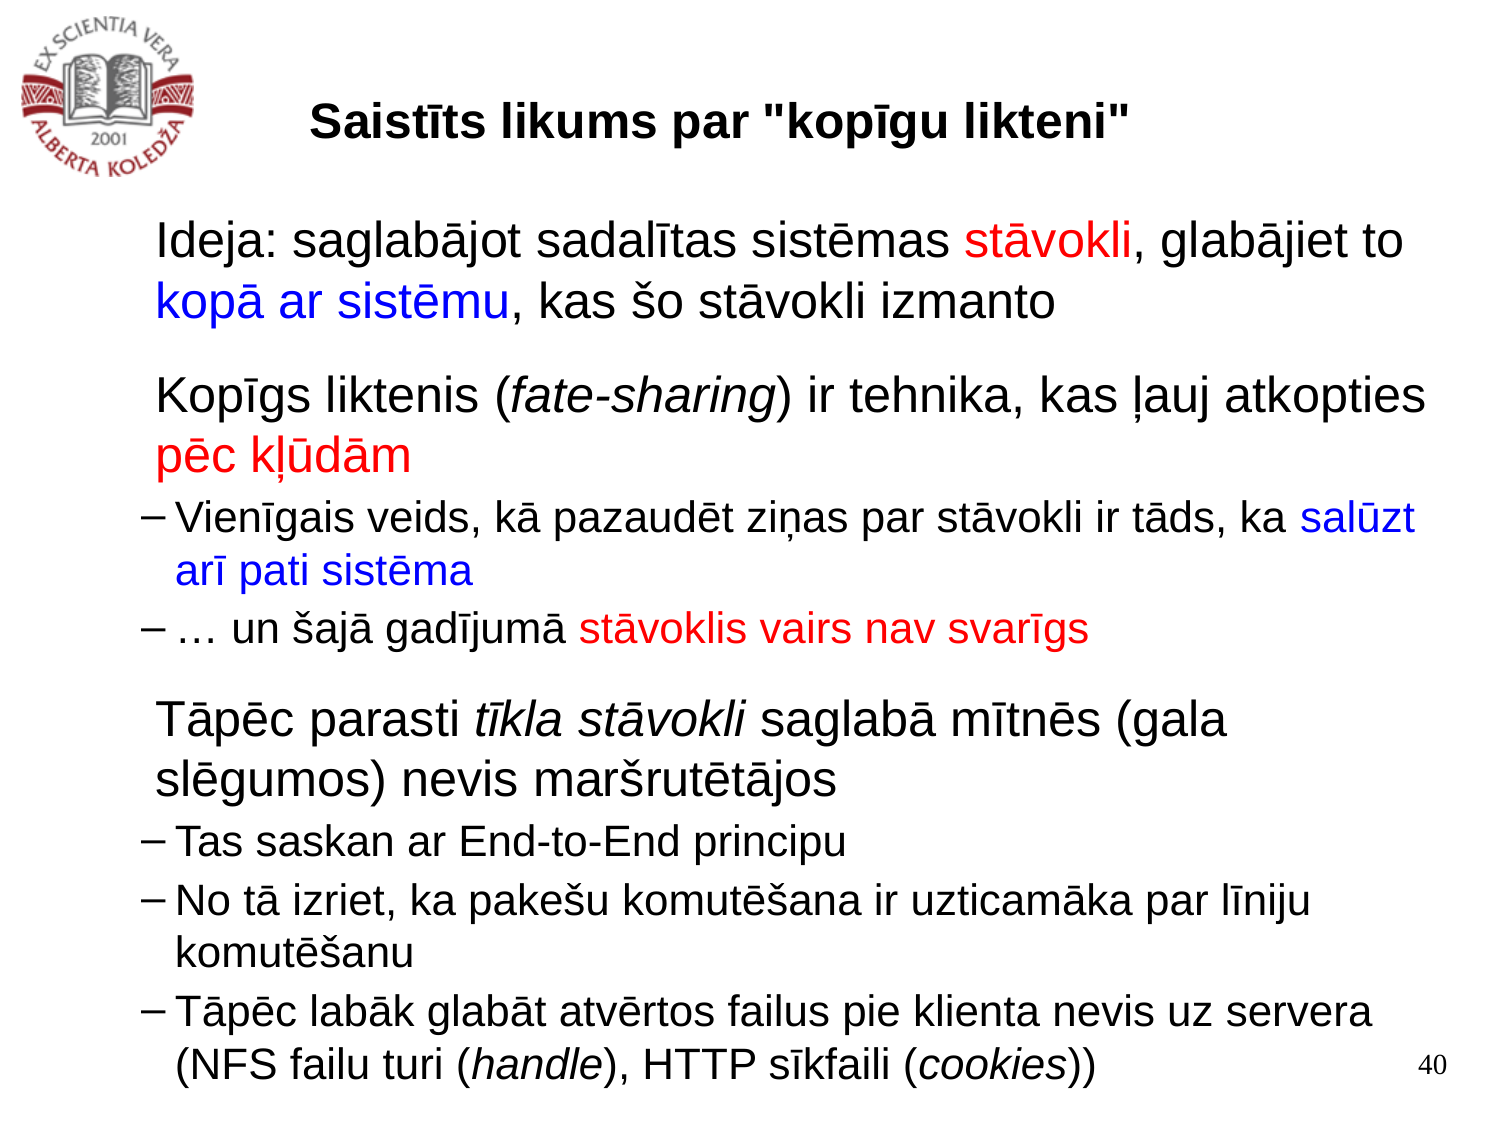

# Saistīts likums par "kopīgu likteni"
Ideja: saglabājot sadalītas sistēmas stāvokli, glabājiet to kopā ar sistēmu, kas šo stāvokli izmanto
Kopīgs liktenis (fate-sharing) ir tehnika, kas ļauj atkopties pēc kļūdām
Vienīgais veids, kā pazaudēt ziņas par stāvokli ir tāds, ka salūzt arī pati sistēma
… un šajā gadījumā stāvoklis vairs nav svarīgs
Tāpēc parasti tīkla stāvokli saglabā mītnēs (gala slēgumos) nevis maršrutētājos
Tas saskan ar End-to-End principu
No tā izriet, ka pakešu komutēšana ir uzticamāka par līniju komutēšanu
Tāpēc labāk glabāt atvērtos failus pie klienta nevis uz servera (NFS failu turi (handle), HTTP sīkfaili (cookies))